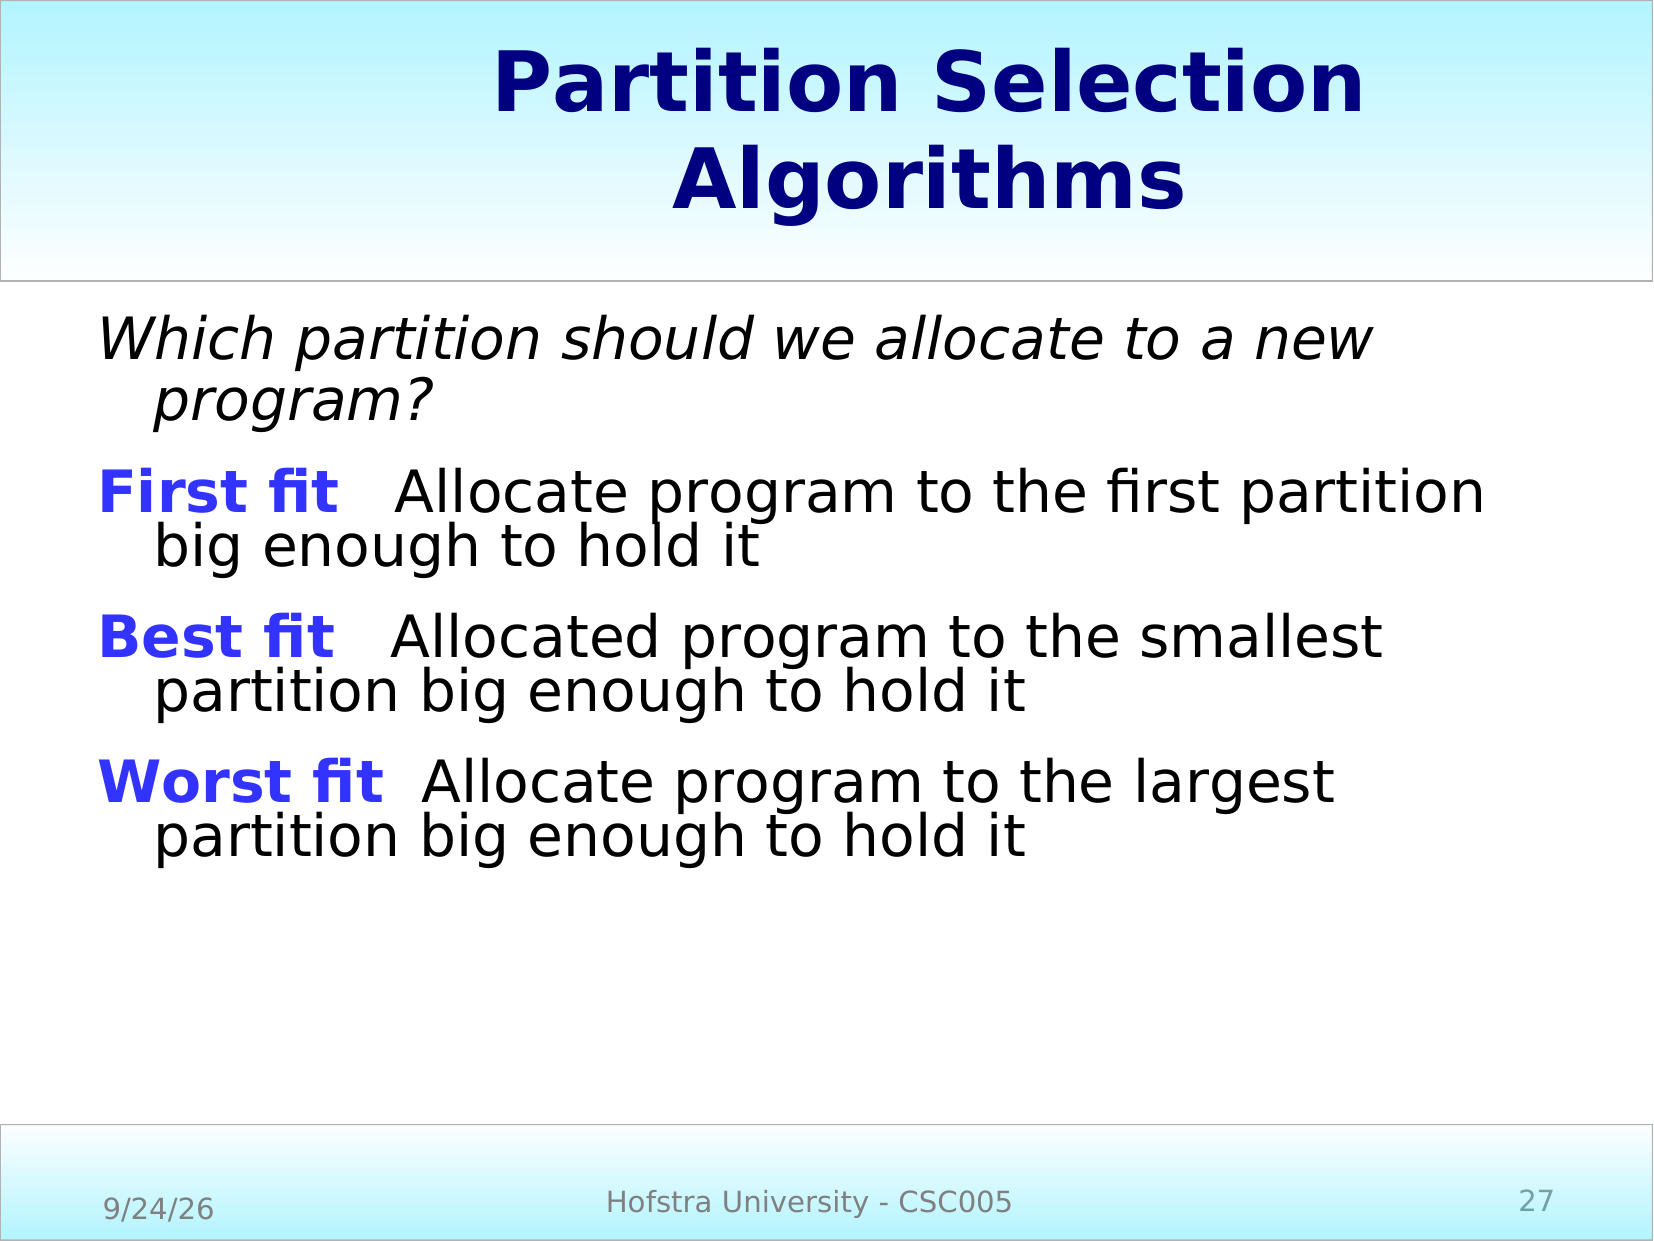

# Partition Selection Algorithms
Which partition should we allocate to a new program?
First fit Allocate program to the first partition big enough to hold it
Best fit Allocated program to the smallest partition big enough to hold it
Worst fit Allocate program to the largest partition big enough to hold it
27
Hofstra University - CSC005